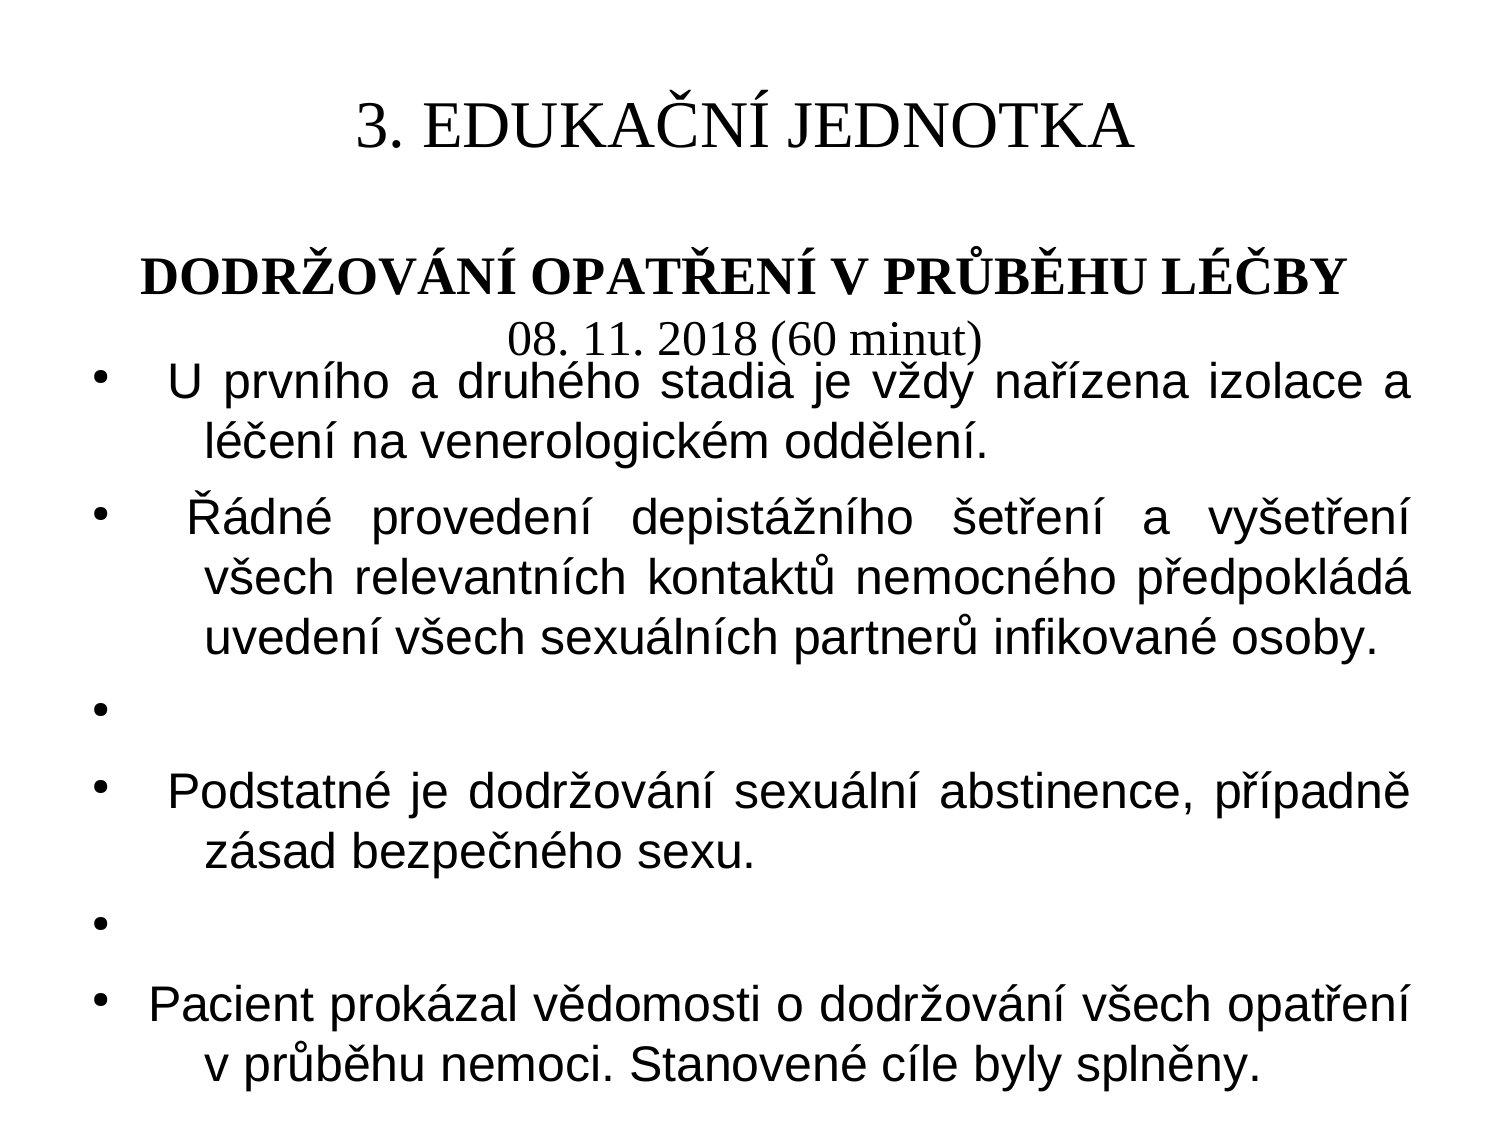

# 3. EDUKAČNÍ JEDNOTKA DODRŽOVÁNÍ OPATŘENÍ V PRŮBĚHU LÉČBY 08. 11. 2018 (60 minut)
 U prvního a druhého stadia je vždy nařízena izolace a léčení na venerologickém oddělení.
 Řádné provedení depistážního šetření a vyšetření všech relevantních kontaktů nemocného předpokládá uvedení všech sexuálních partnerů infikované osoby.
 Podstatné je dodržování sexuální abstinence, případně zásad bezpečného sexu.
Pacient prokázal vědomosti o dodržování všech opatření v průběhu nemoci. Stanovené cíle byly splněny.